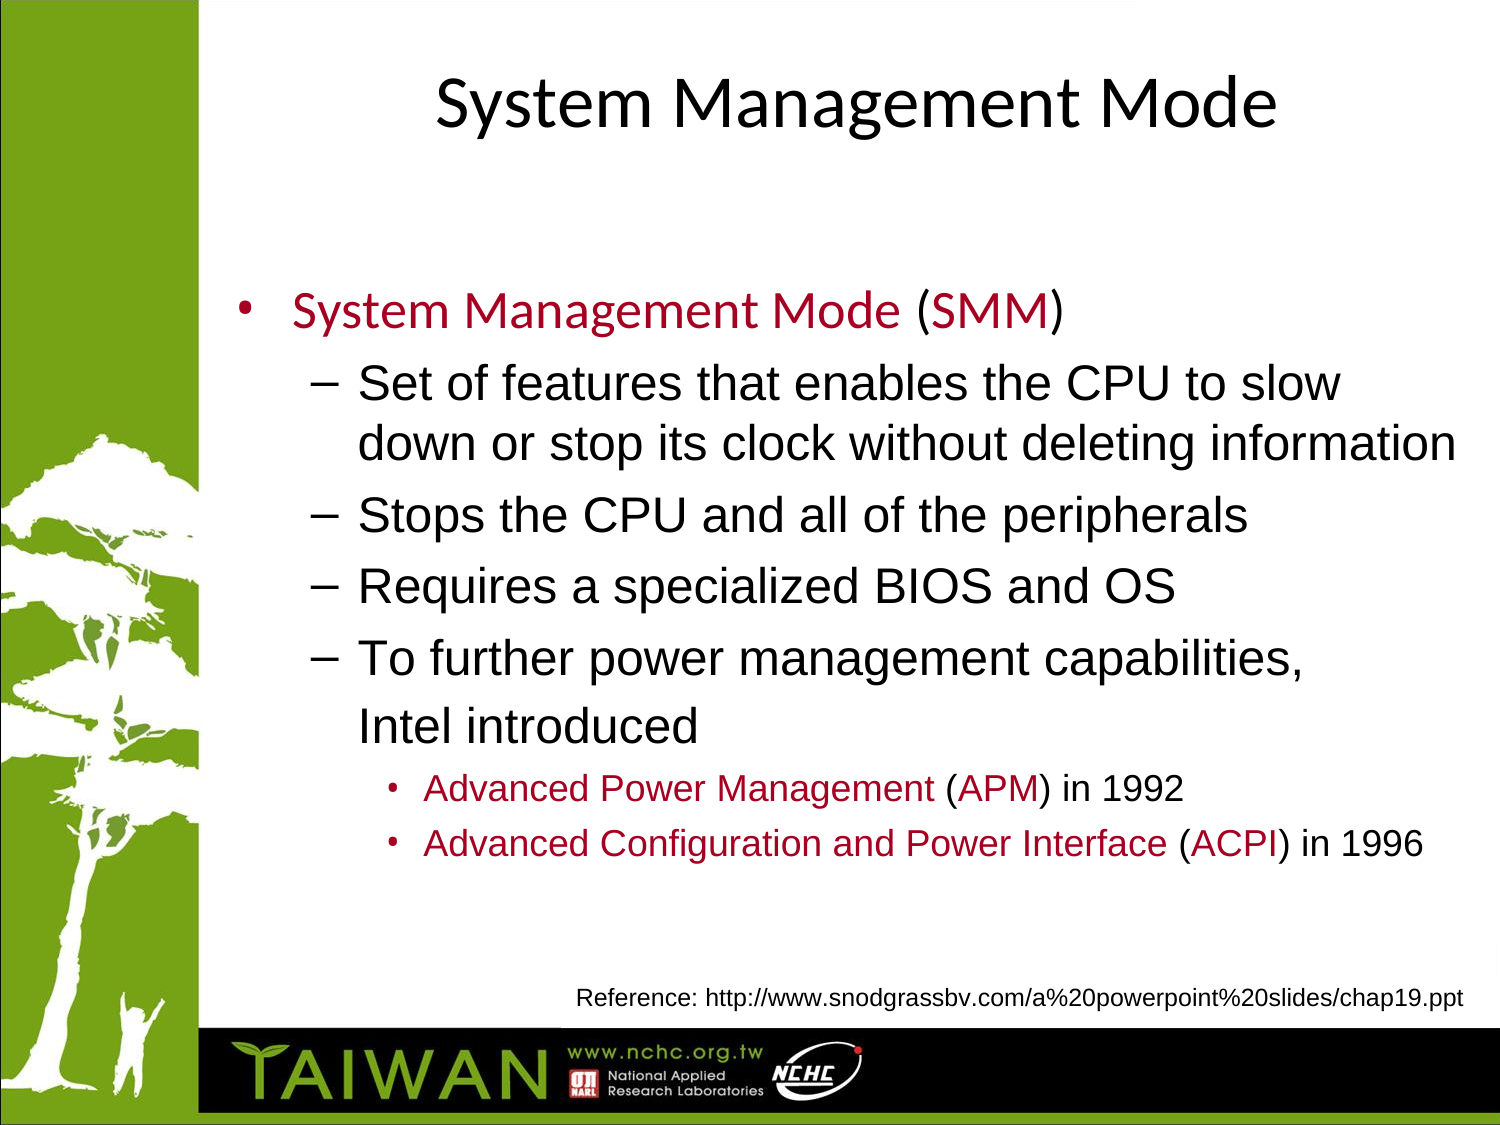

# System Management Mode
System Management Mode (SMM)
Set of features that enables the CPU to slow down or stop its clock without deleting information
Stops the CPU and all of the peripherals
Requires a specialized BIOS and OS
To further power management capabilities,
Intel introduced
Advanced Power Management (APM) in 1992
Advanced Configuration and Power Interface (ACPI) in 1996
| Reference: http://www.snodgrassbv.com/a%20powerpoint%20slides/chap19.ppt |
| --- |